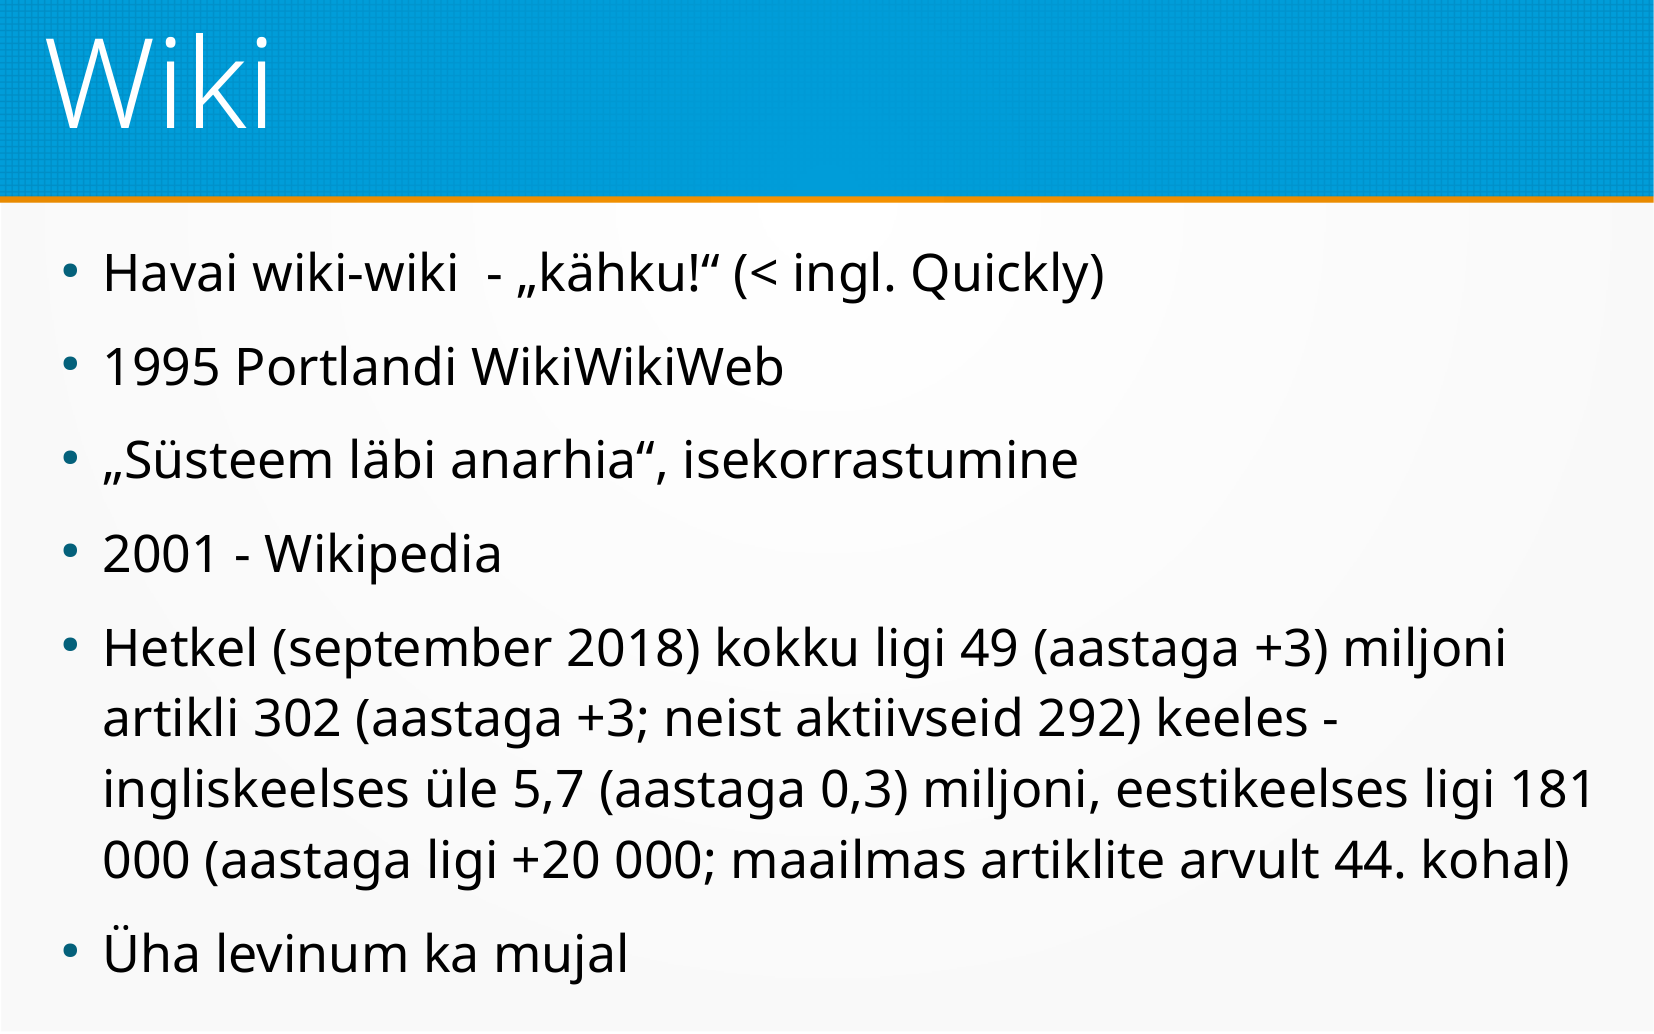

# Wiki
Havai wiki-wiki - „kähku!“ (< ingl. Quickly)
1995 Portlandi WikiWikiWeb
„Süsteem läbi anarhia“, isekorrastumine
2001 - Wikipedia
Hetkel (september 2018) kokku ligi 49 (aastaga +3) miljoni artikli 302 (aastaga +3; neist aktiivseid 292) keeles - ingliskeelses üle 5,7 (aastaga 0,3) miljoni, eestikeelses ligi 181 000 (aastaga ligi +20 000; maailmas artiklite arvult 44. kohal)
Üha levinum ka mujal